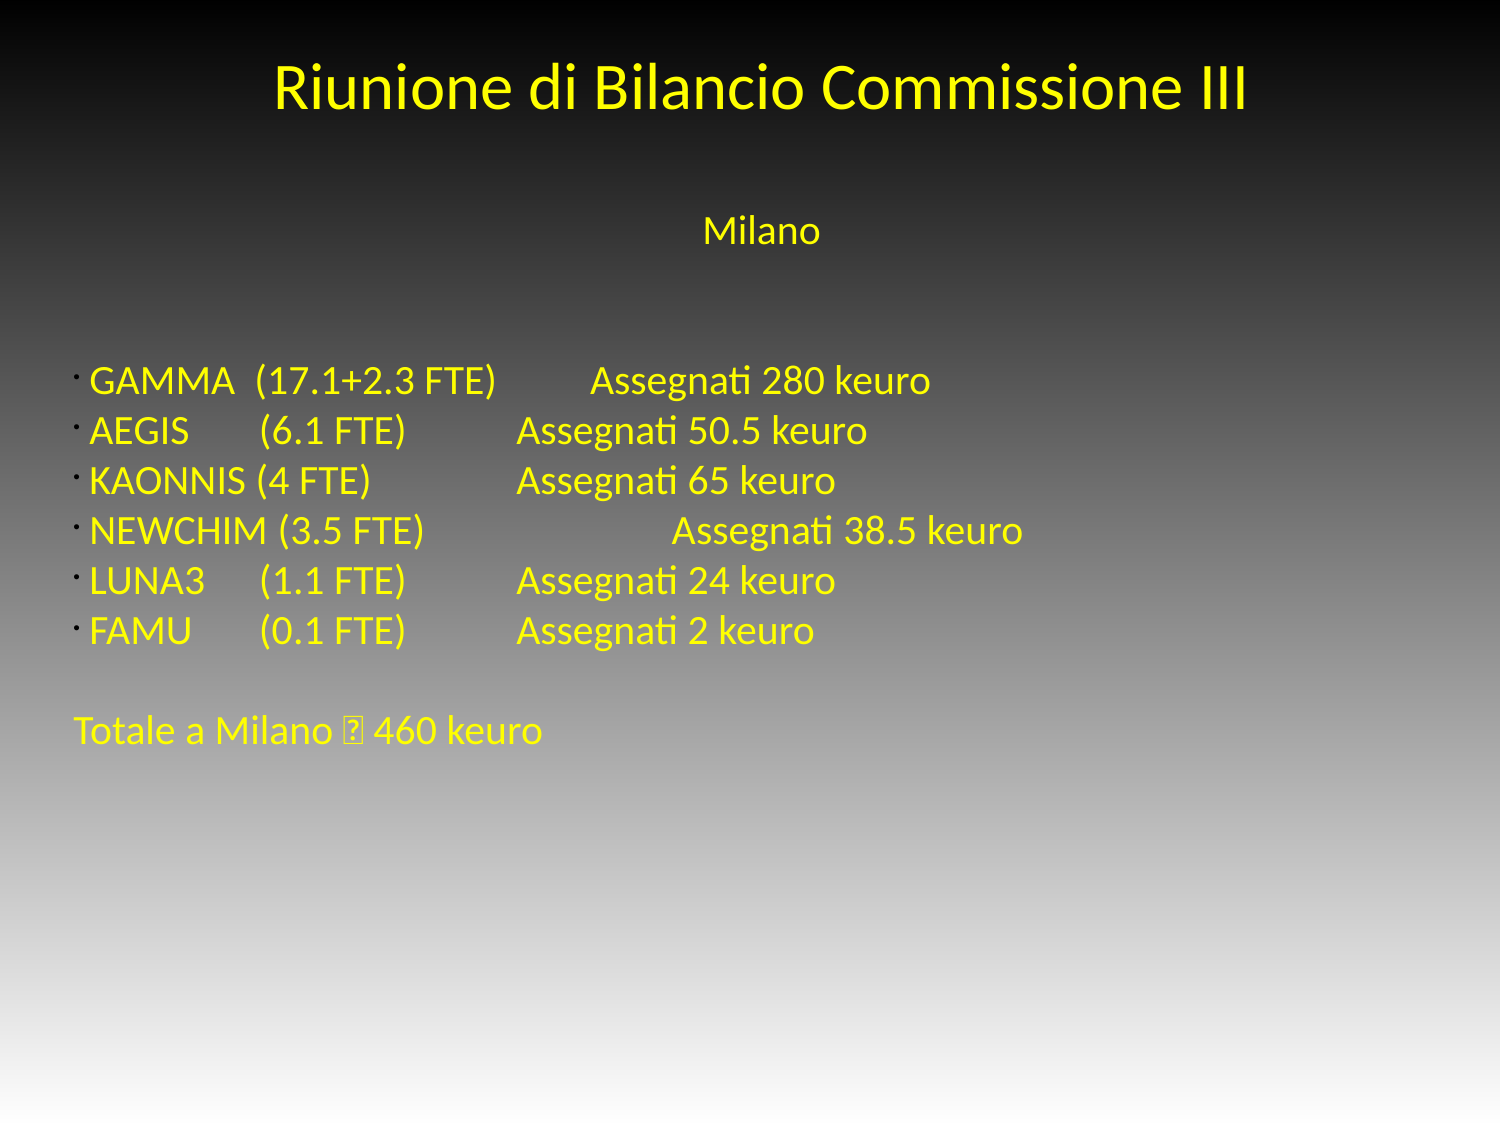

Riunione di Bilancio Commissione III
Milano
 GAMMA (17.1+2.3 FTE)		Assegnati 280 keuro
 AEGIS	 (6.1 FTE)		Assegnati 50.5 keuro
 KAONNIS (4 FTE)		Assegnati 65 keuro
 NEWCHIM (3.5 FTE) Assegnati 38.5 keuro
 LUNA3	 (1.1 FTE)		Assegnati 24 keuro
 FAMU	 (0.1 FTE)		Assegnati 2 keuro
Totale a Milano  460 keuro